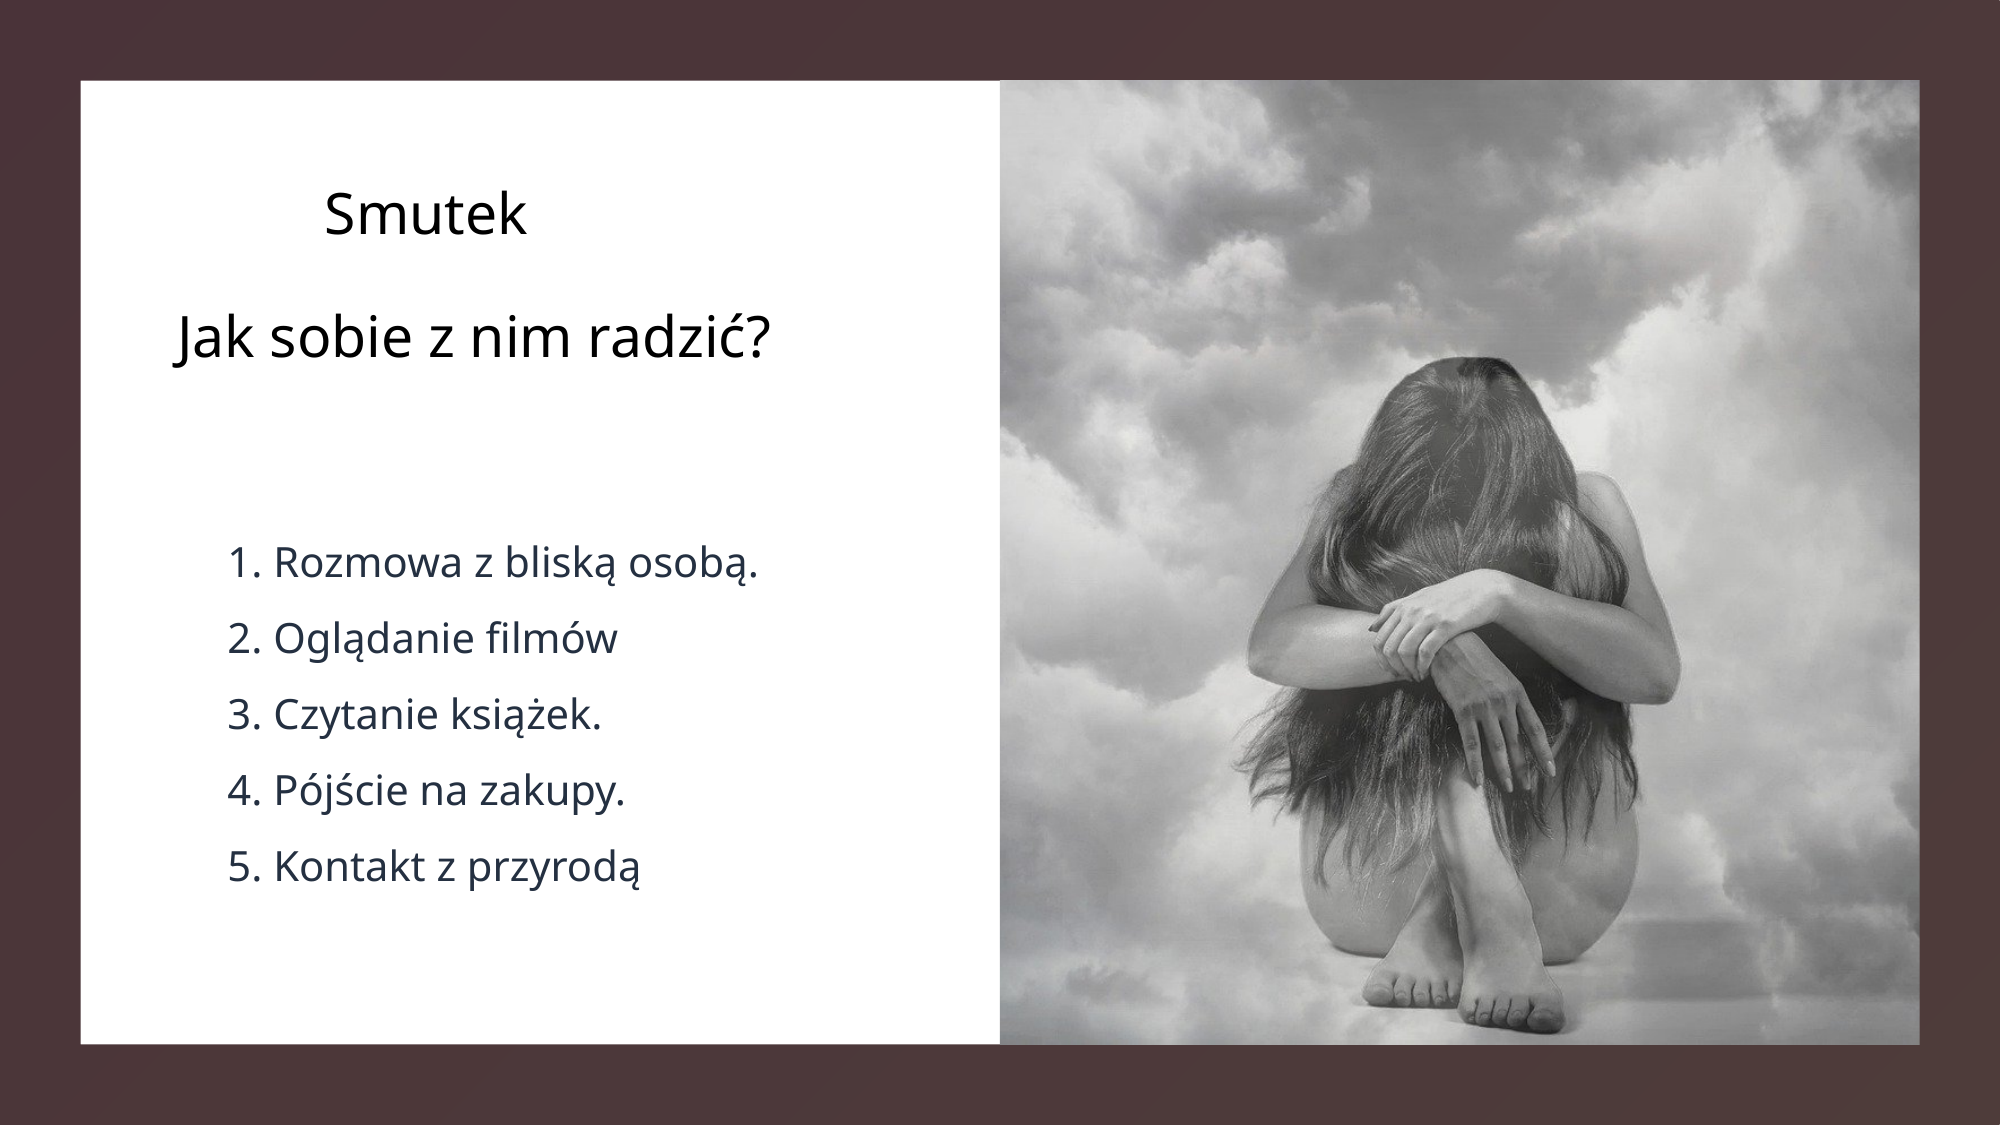

# Smutek Jak sobie z nim radzić?
1. Rozmowa z bliską osobą.
2. Oglądanie filmów
3. Czytanie książek.
4. Pójście na zakupy.
5. Kontakt z przyrodą